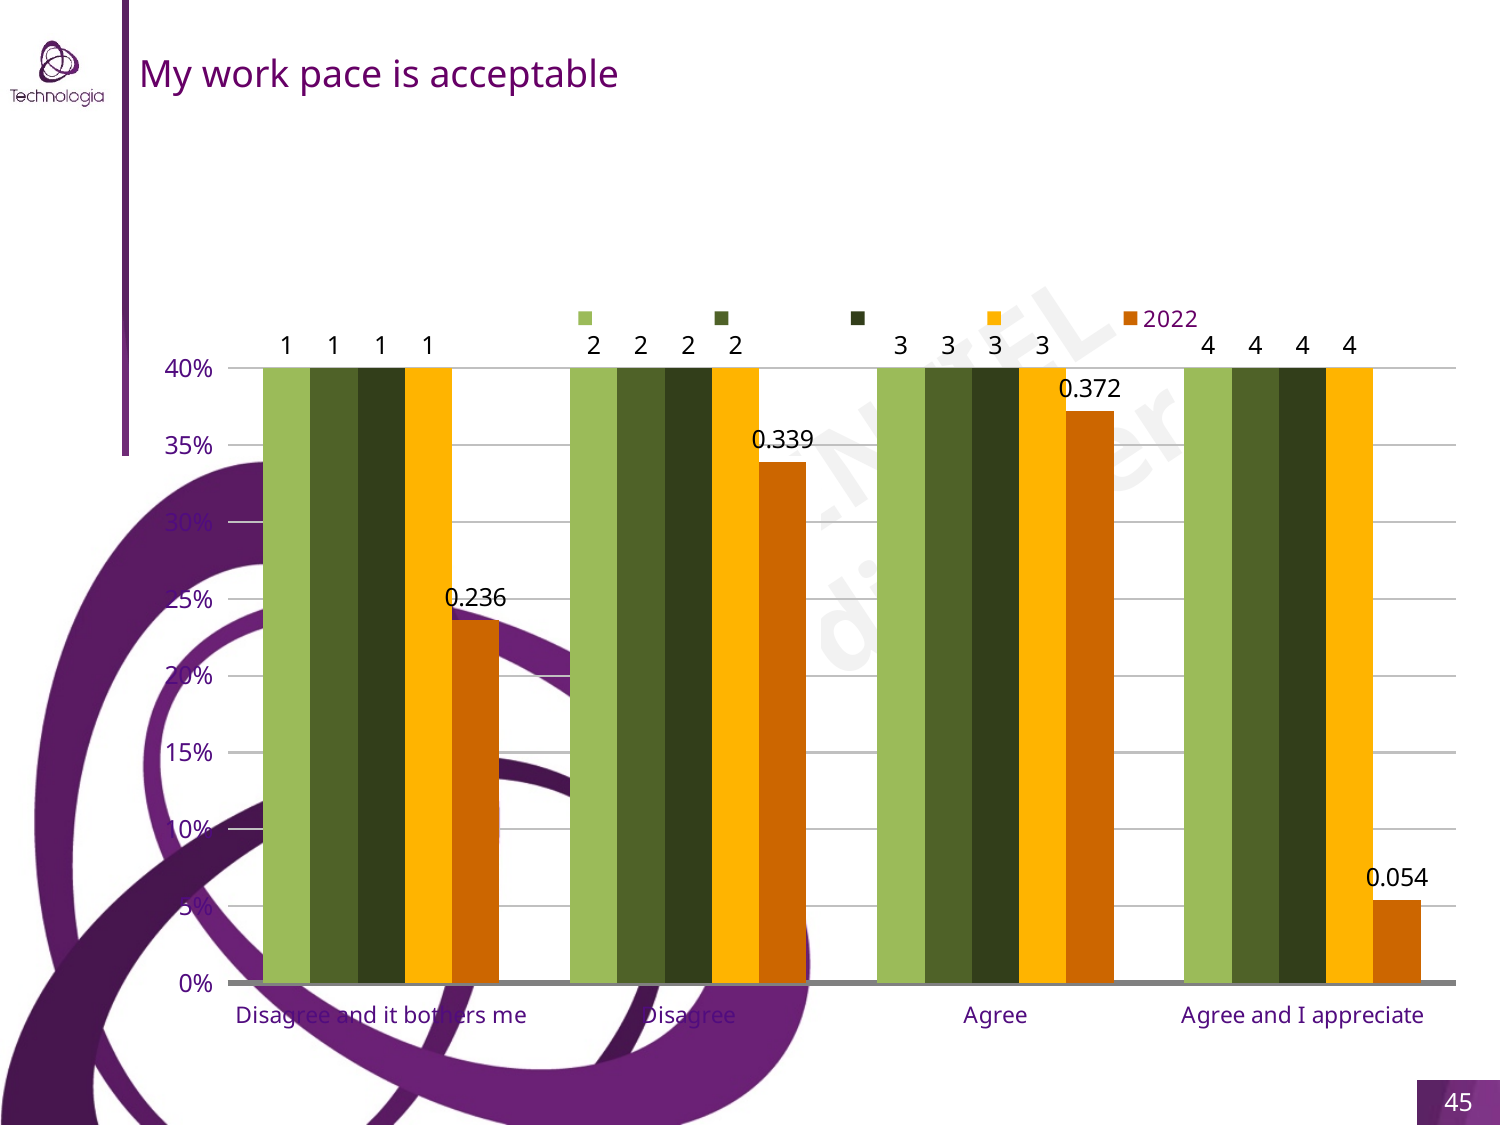

# My work pace is acceptable
[unsupported chart]